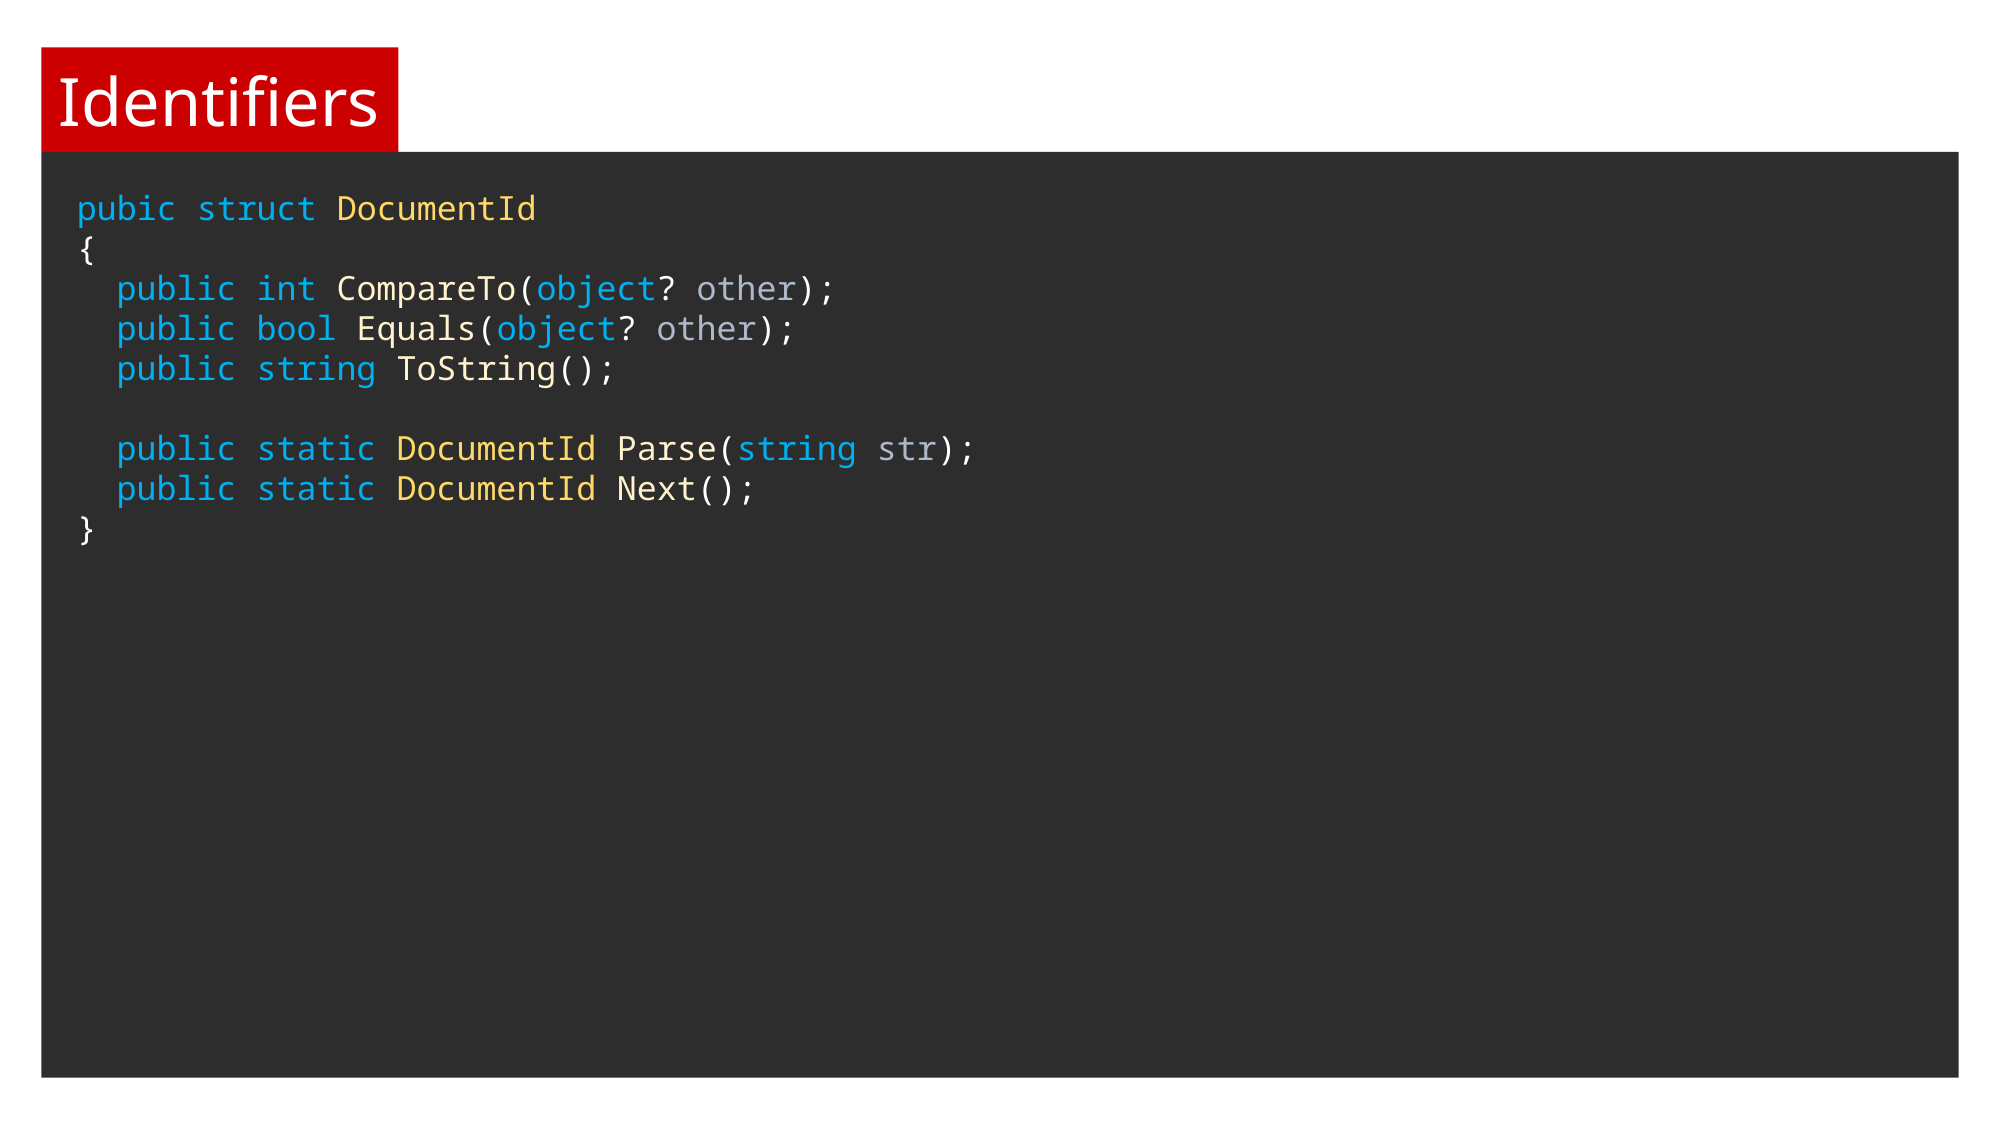

Identifiers
pubic struct DocumentId
{
 public int CompareTo(object? other);
 public bool Equals(object? other);
 public string ToString();
 public static DocumentId Parse(string str);
 public static DocumentId Next();
}